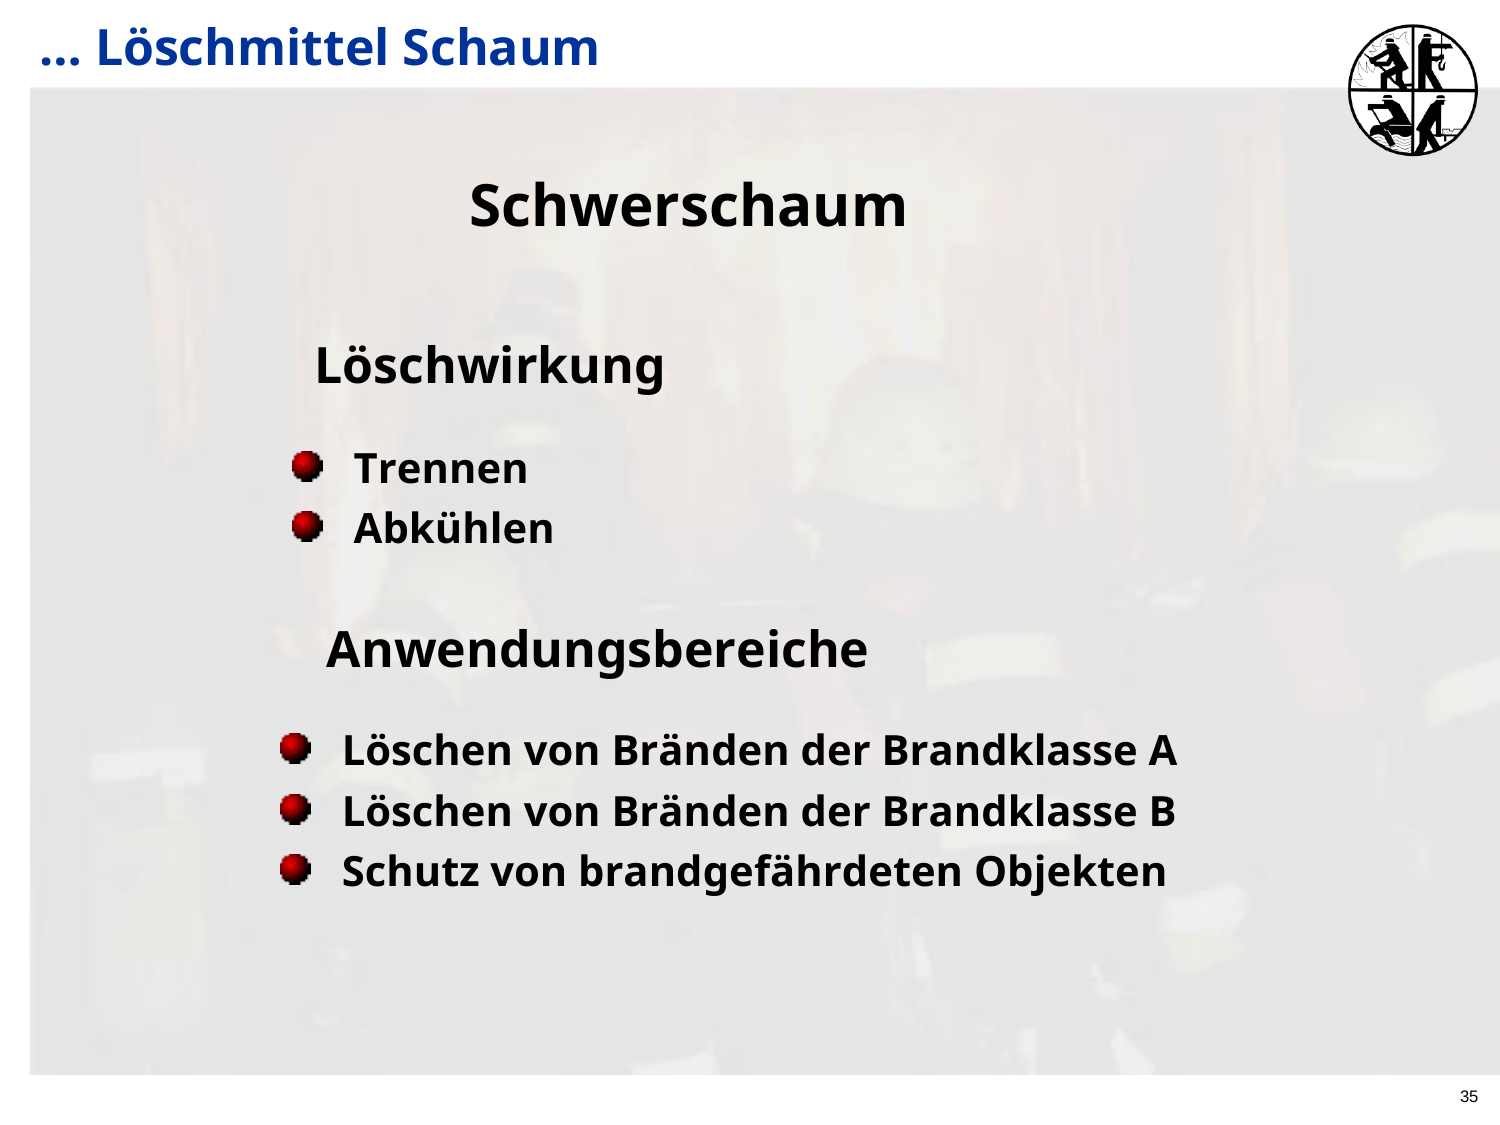

# … Löschmittel Schaum
Schwerschaum
Löschwirkung
Trennen
Abkühlen
Anwendungsbereiche
Löschen von Bränden der Brandklasse A
Löschen von Bränden der Brandklasse B
Schutz von brandgefährdeten Objekten